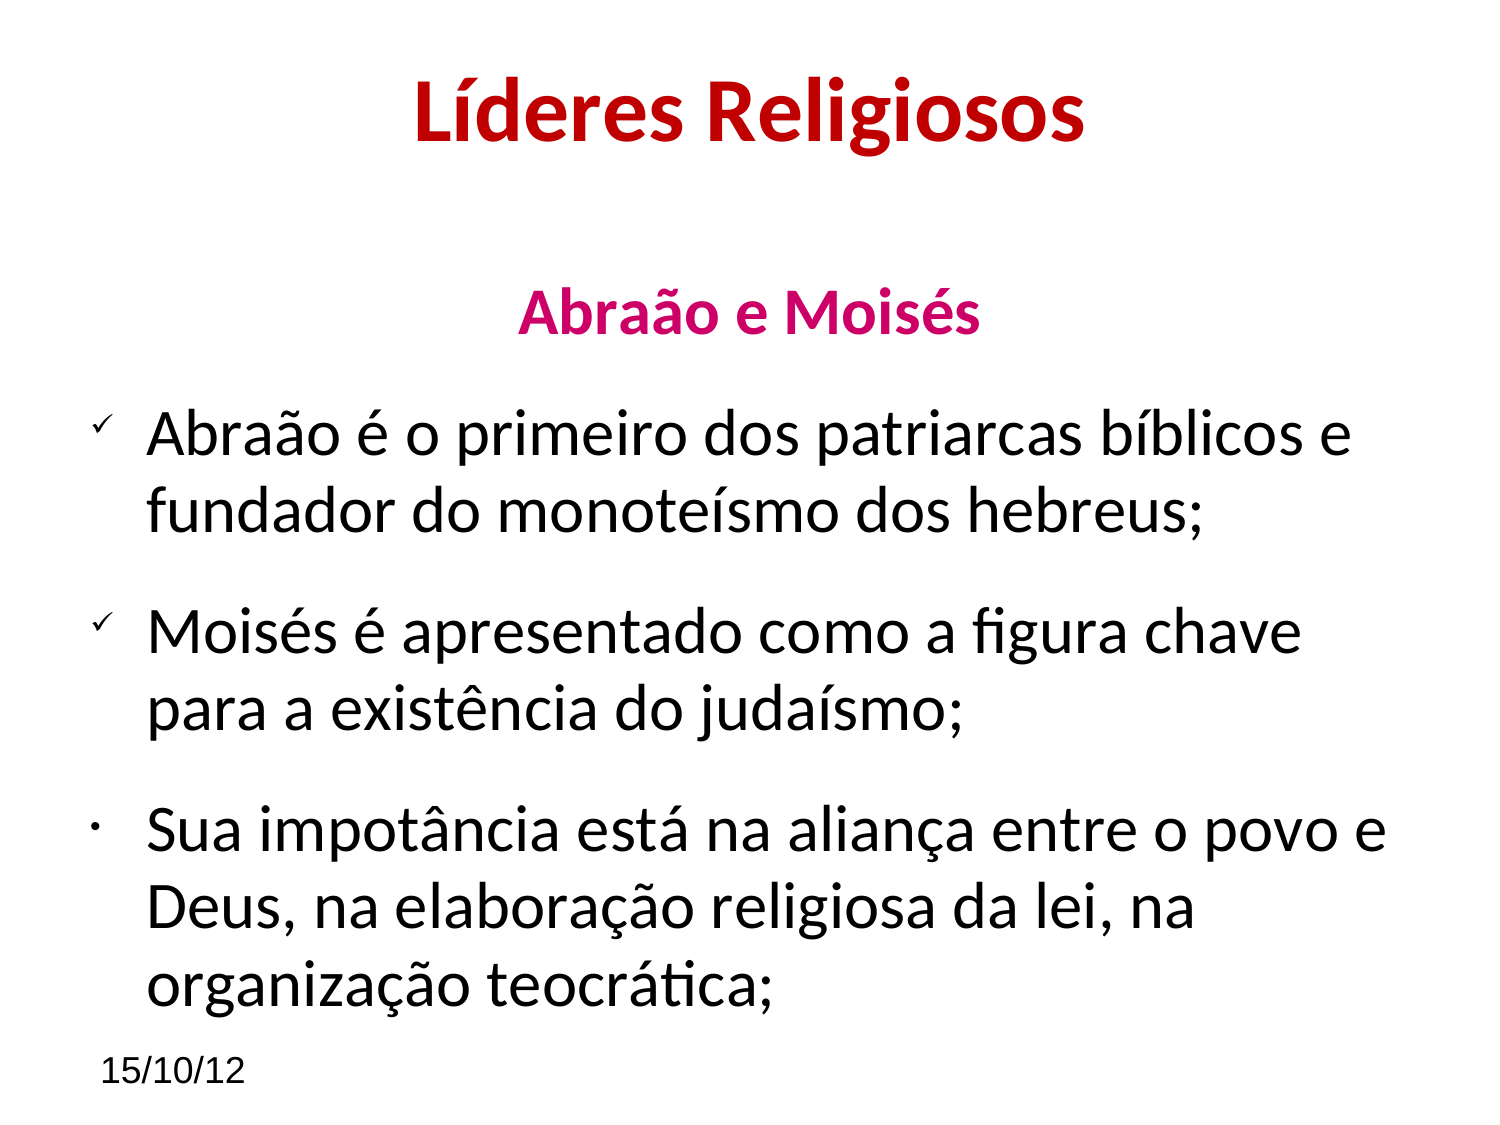

# Líderes Religiosos
Abraão e Moisés
Abraão é o primeiro dos patriarcas bíblicos e fundador do monoteísmo dos hebreus;
Moisés é apresentado como a figura chave para a existência do judaísmo;
Sua impotância está na aliança entre o povo e Deus, na elaboração religiosa da lei, na organização teocrática;